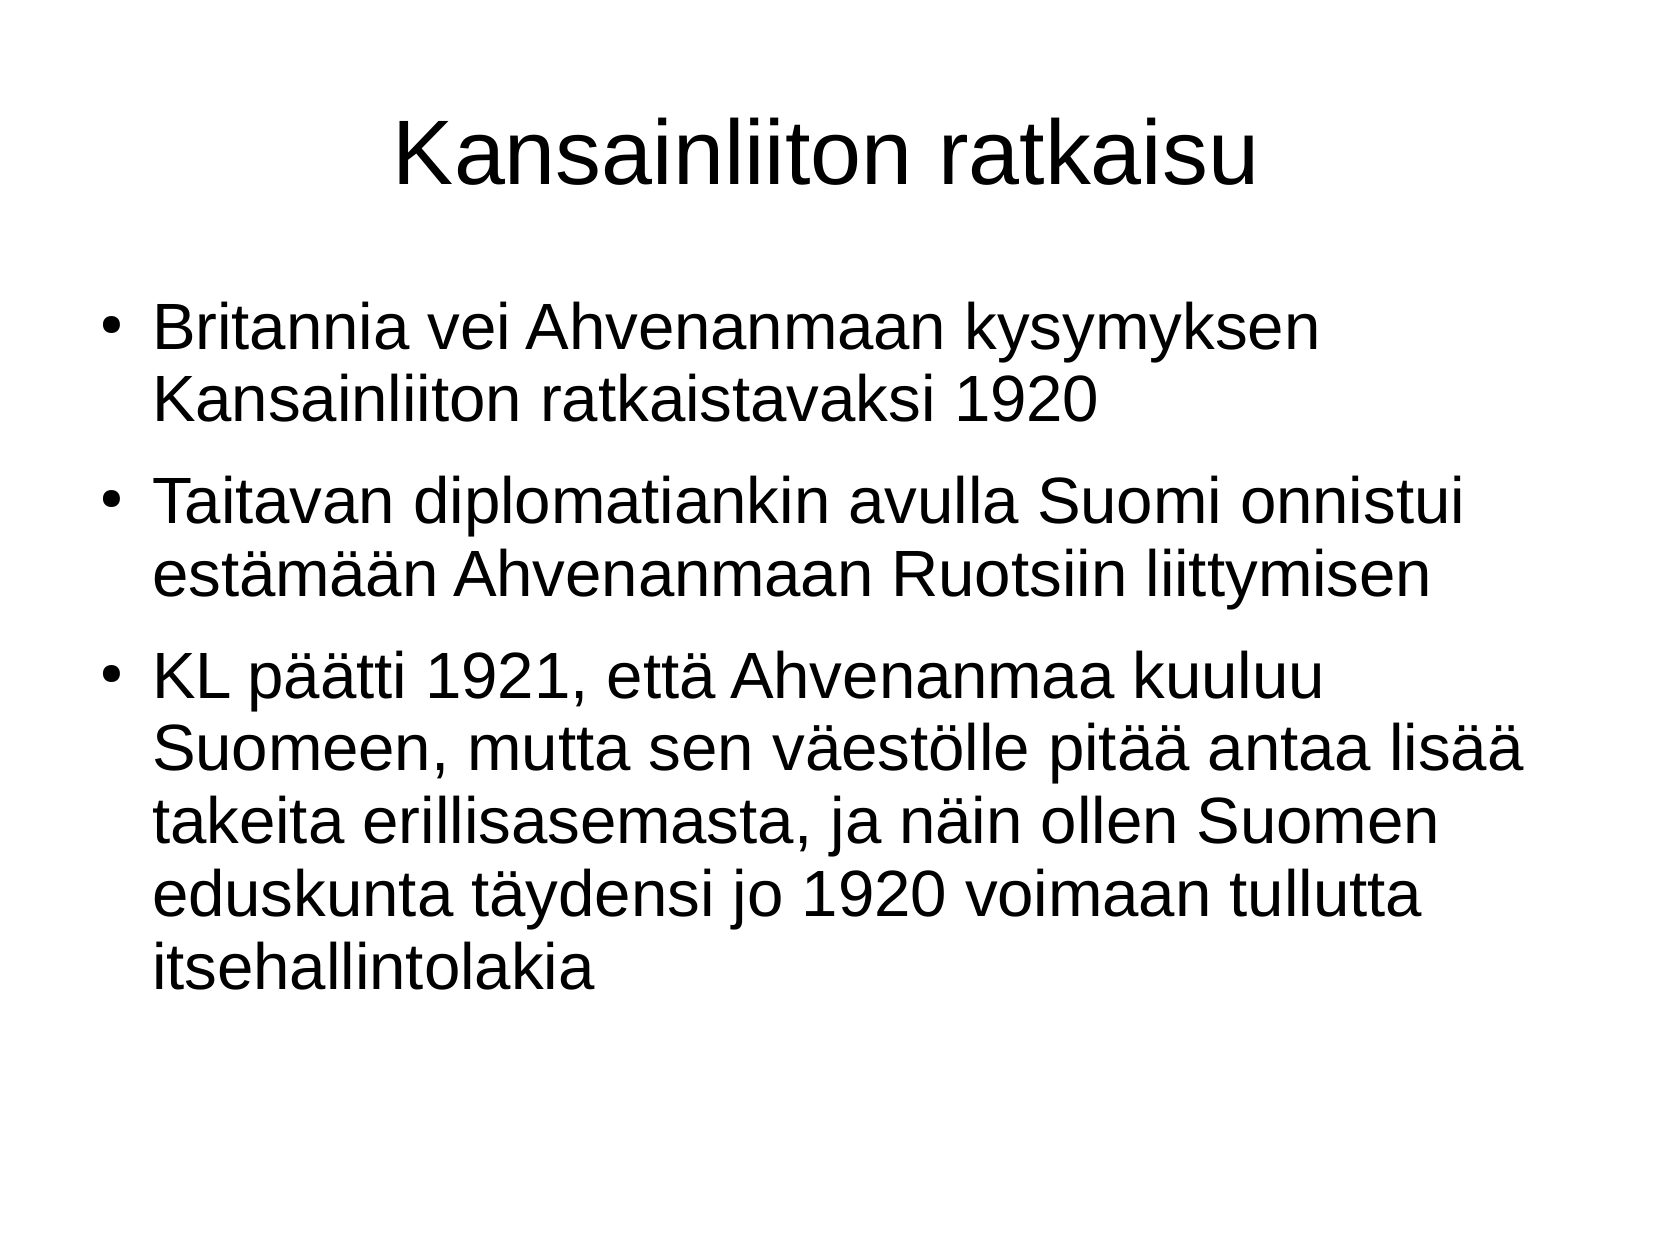

# Kansainliiton ratkaisu
Britannia vei Ahvenanmaan kysymyksen Kansainliiton ratkaistavaksi 1920
Taitavan diplomatiankin avulla Suomi onnistui estämään Ahvenanmaan Ruotsiin liittymisen
KL päätti 1921, että Ahvenanmaa kuuluu Suomeen, mutta sen väestölle pitää antaa lisää takeita erillisasemasta, ja näin ollen Suomen eduskunta täydensi jo 1920 voimaan tullutta itsehallintolakia